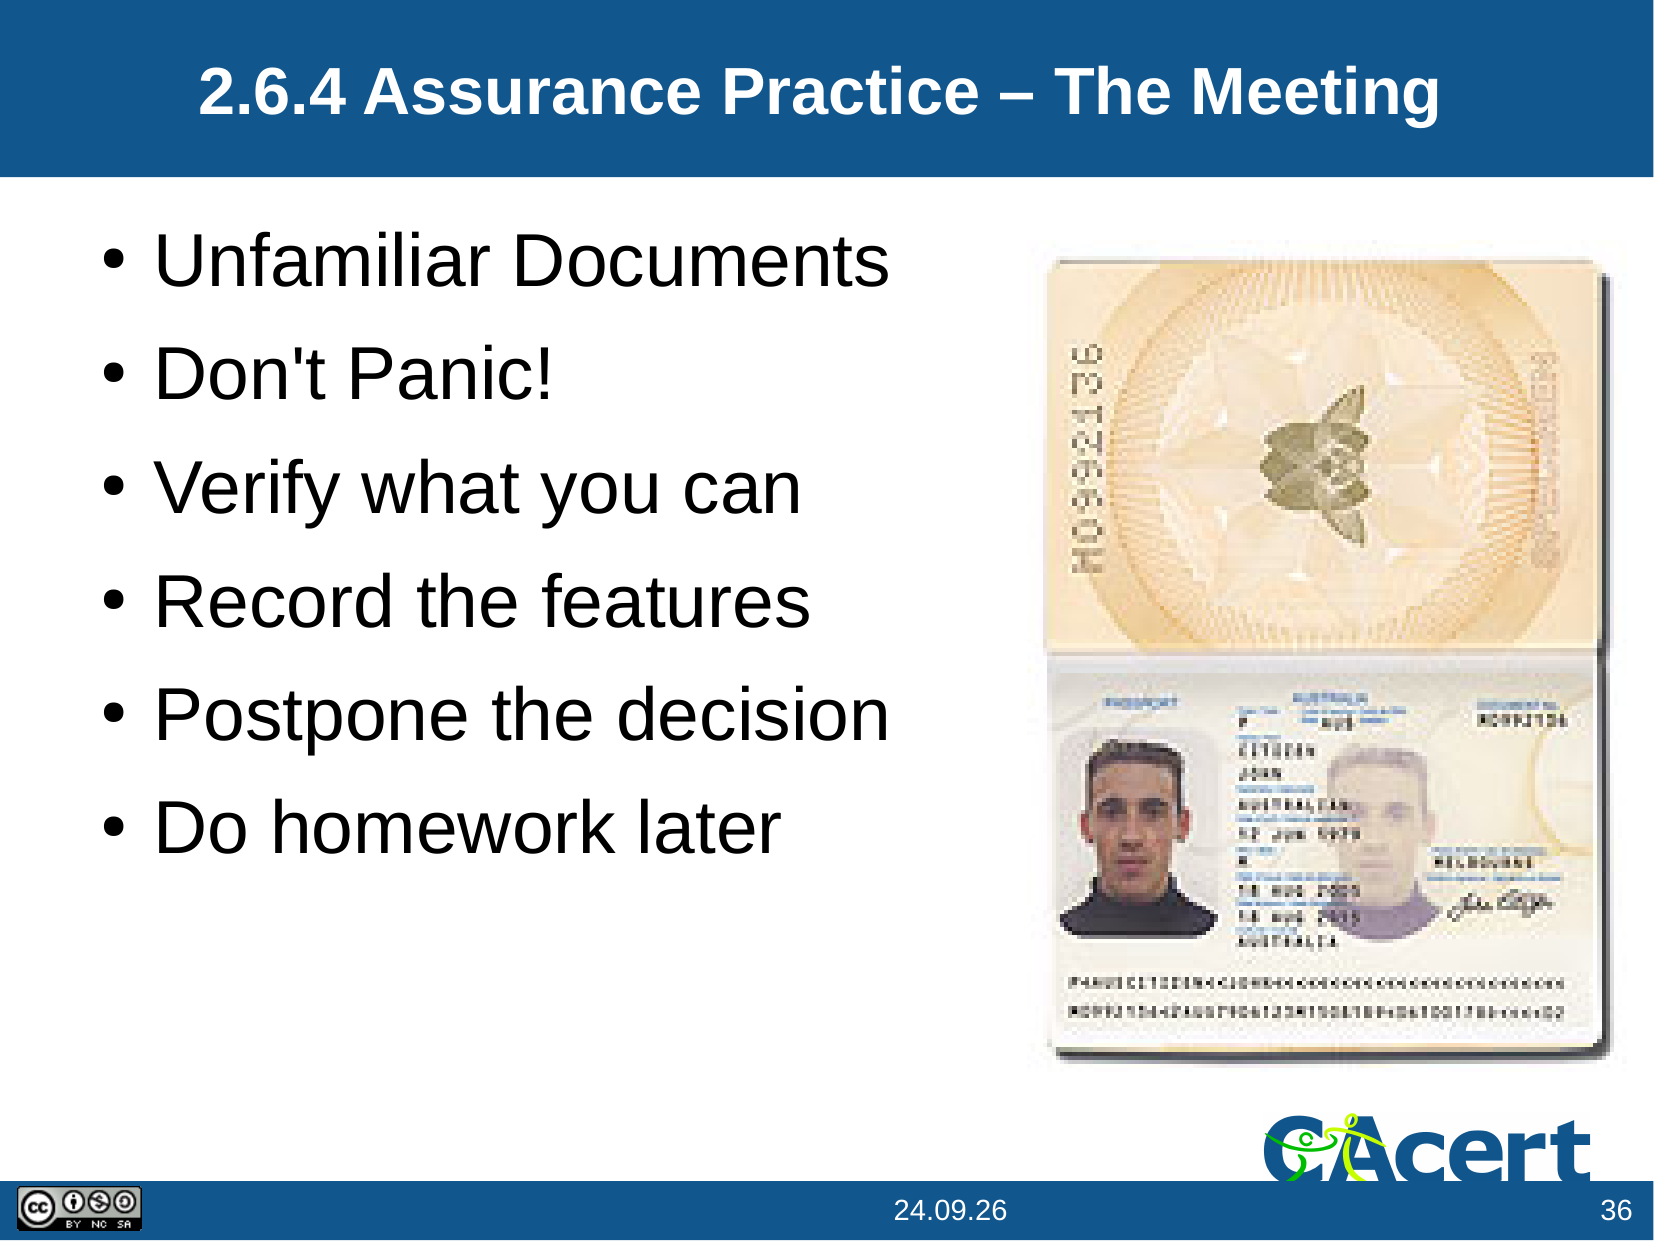

# 2.6.4 Assurance Practice – The Meeting
Unfamiliar Documents
Don't Panic!
Verify what you can
Record the features
Postpone the decision
Do homework later